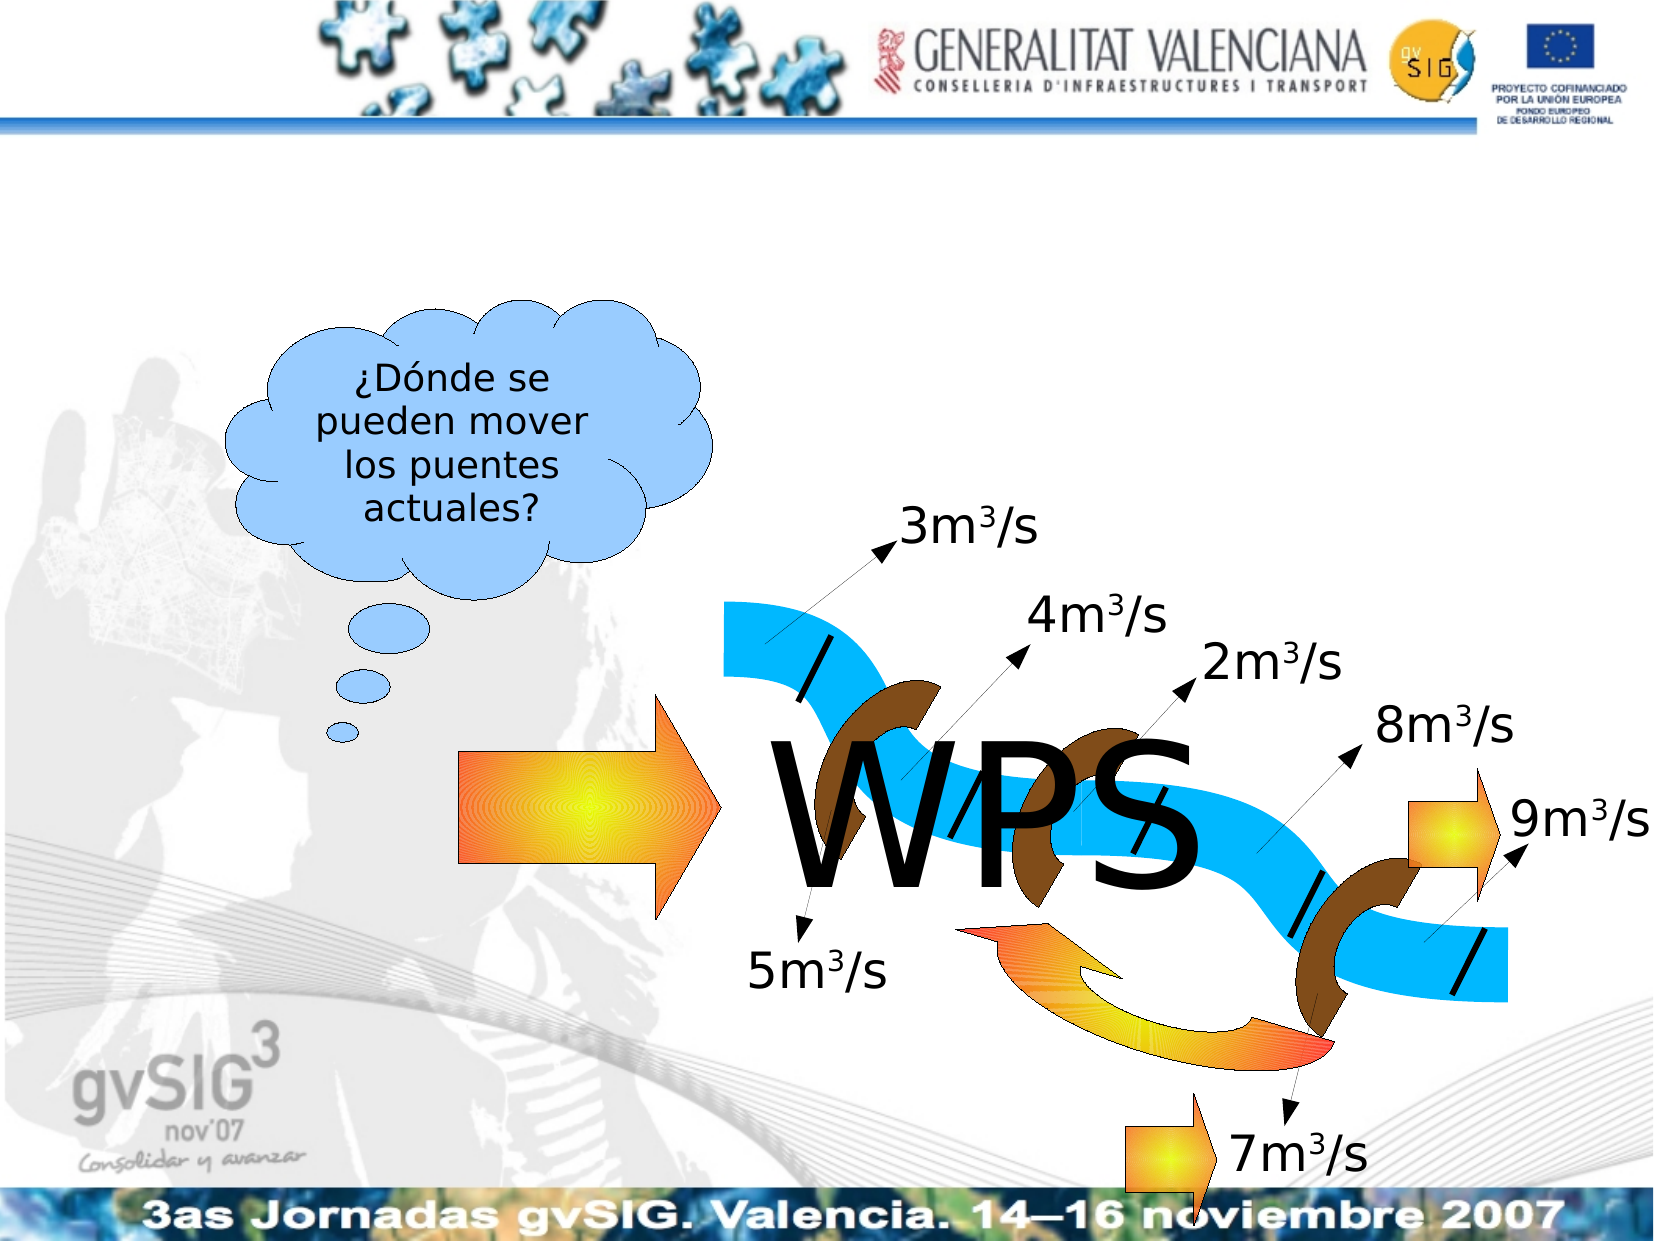

¿Dónde se pueden mover los puentes actuales?
3m3/s
4m3/s
2m3/s
8m3/s
WPS
9m3/s
5m3/s
7m3/s